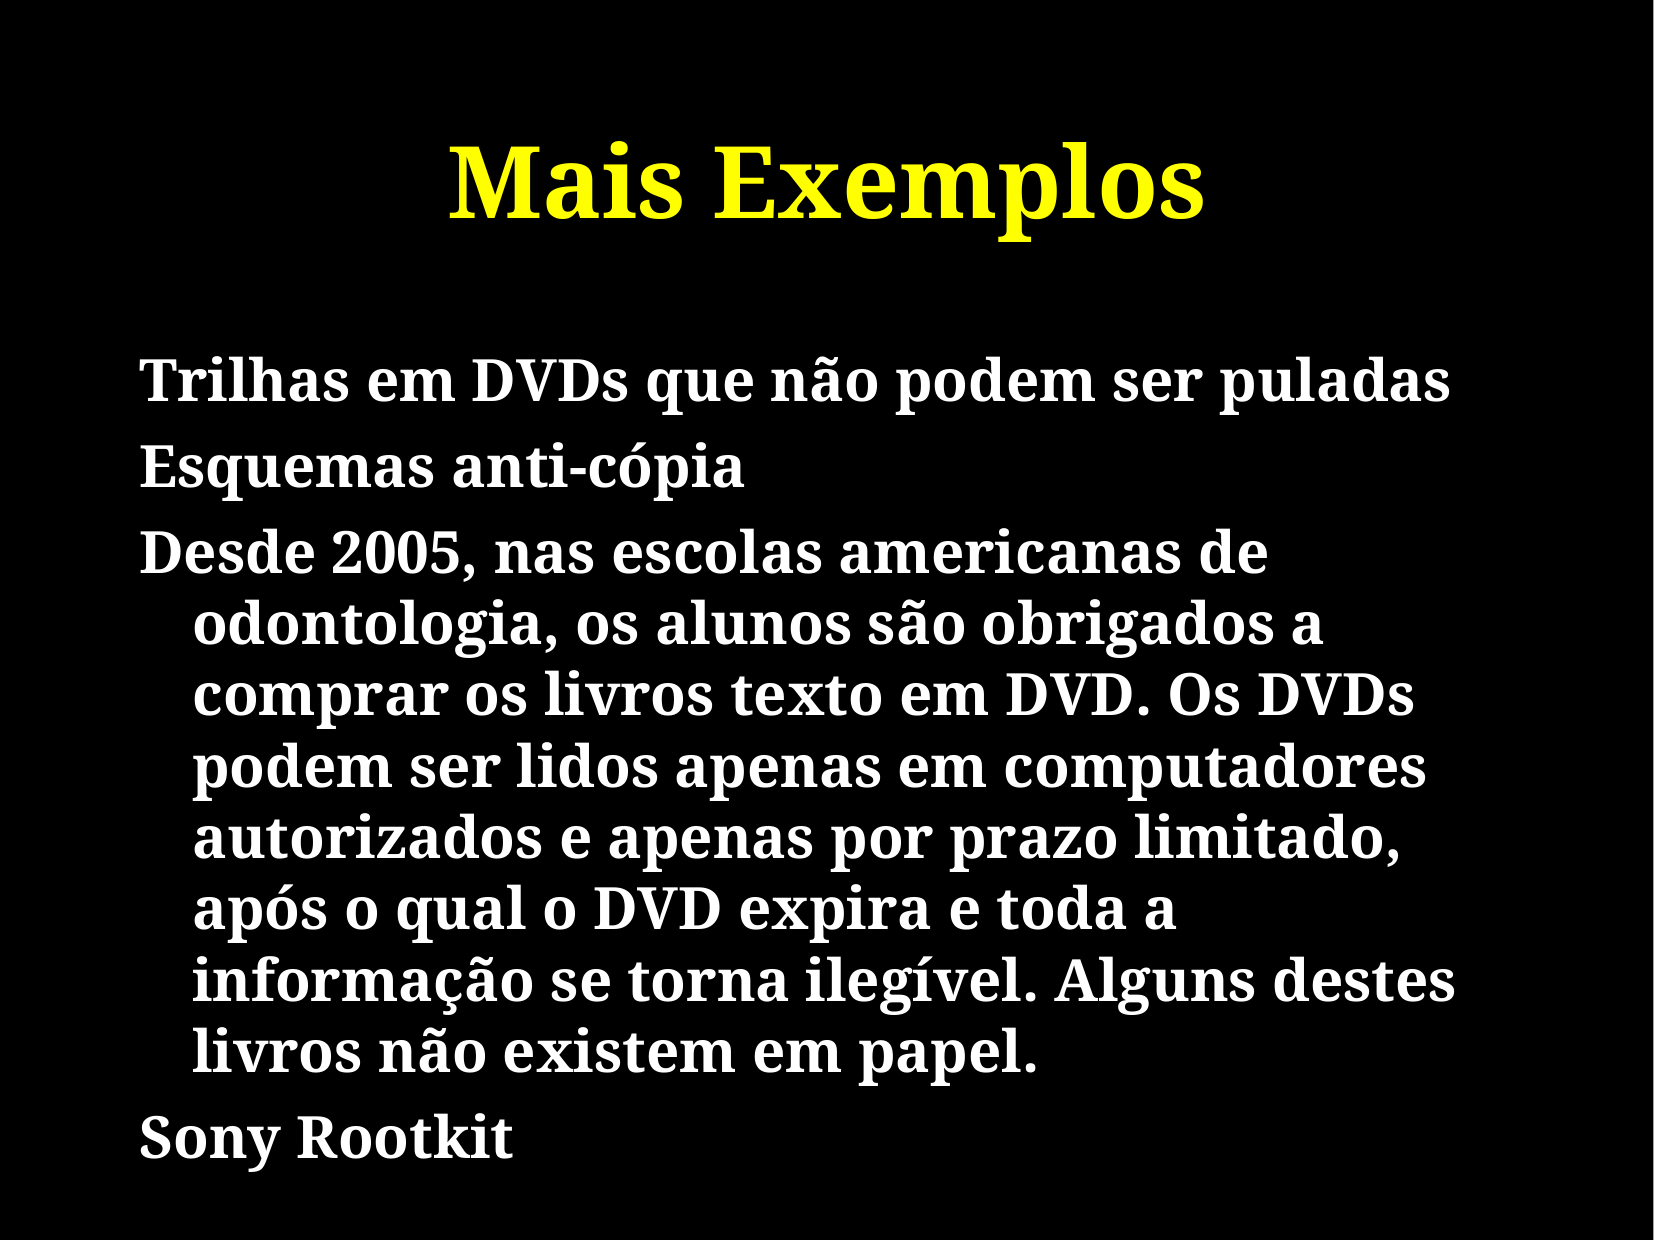

# Mais Exemplos
Trilhas em DVDs que não podem ser puladas
Esquemas anti-cópia
Desde 2005, nas escolas americanas de odontologia, os alunos são obrigados a comprar os livros texto em DVD. Os DVDs podem ser lidos apenas em computadores autorizados e apenas por prazo limitado, após o qual o DVD expira e toda a informação se torna ilegível. Alguns destes livros não existem em papel.
Sony Rootkit